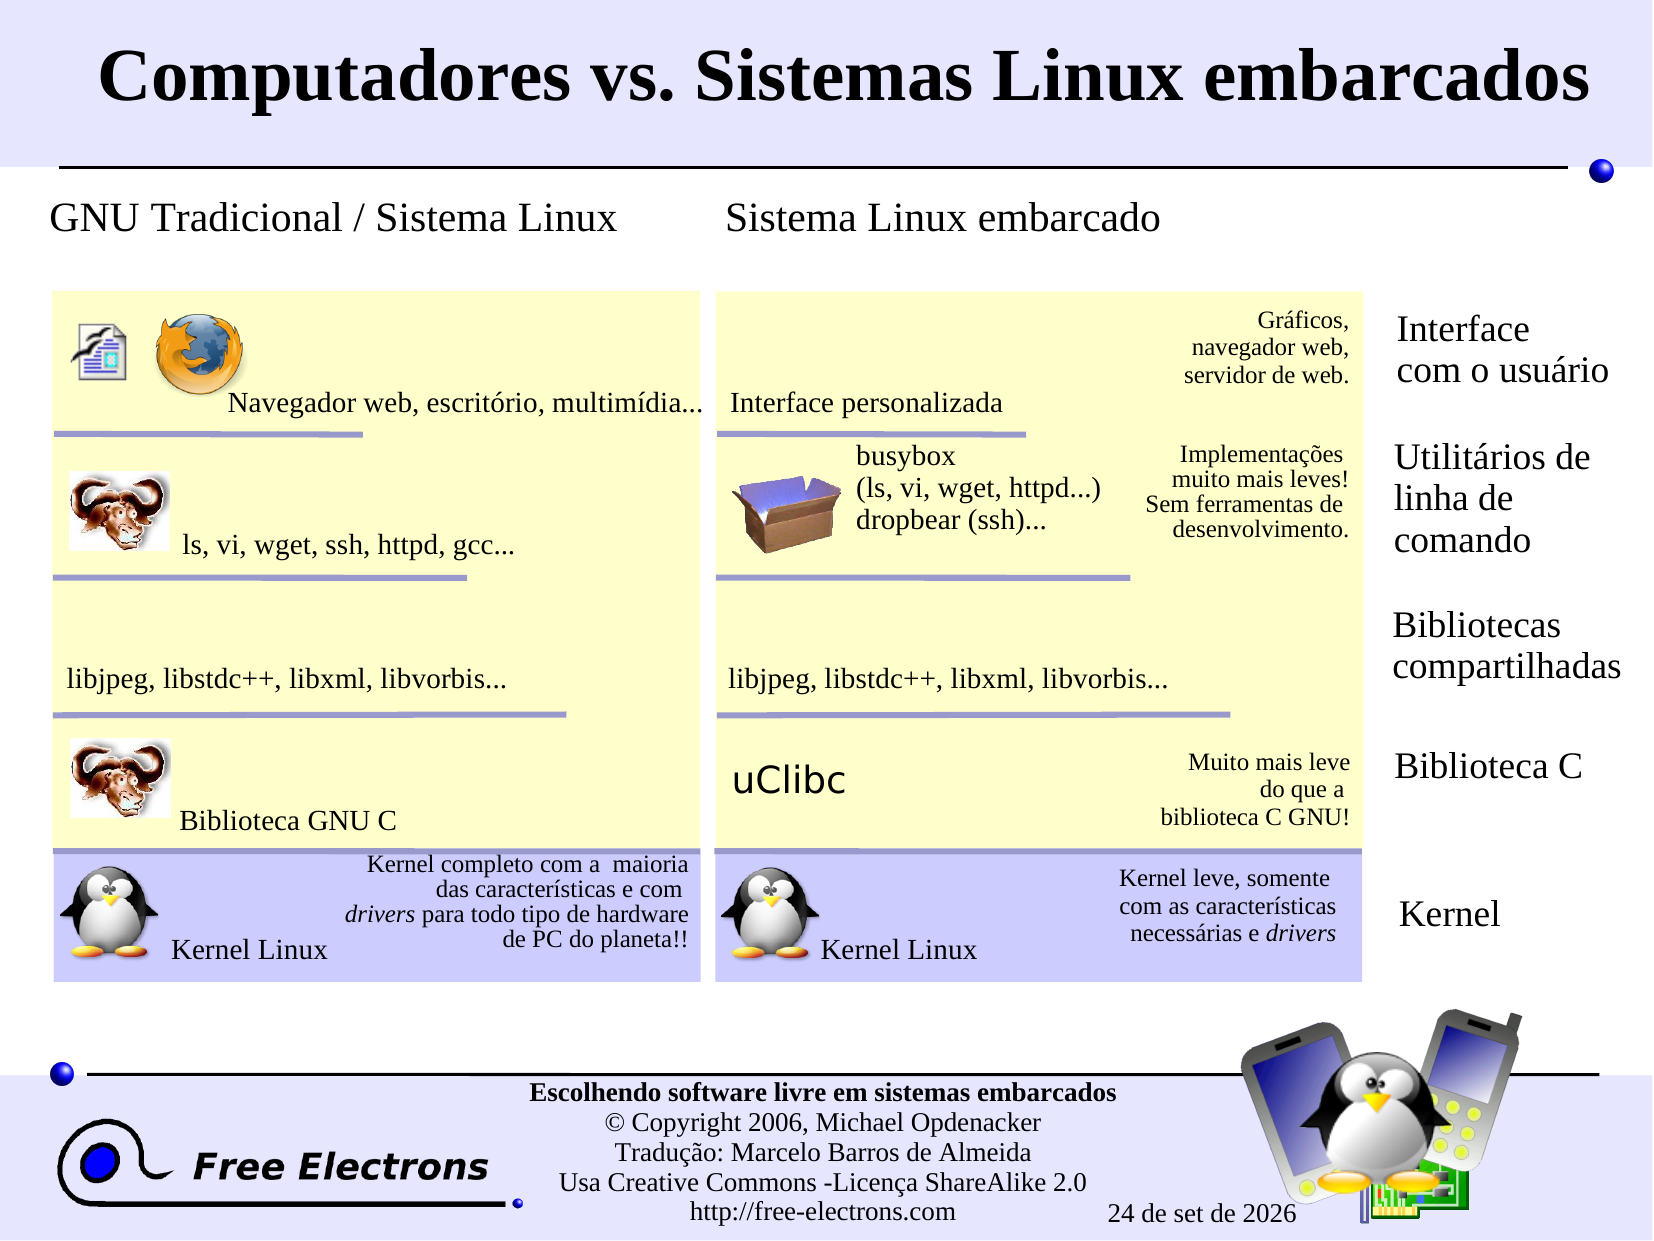

# Computadores vs. Sistemas Linux embarcados
GNU Tradicional / Sistema Linux
Sistema Linux embarcado
Gráficos,
navegador web,
servidor de web.
Interface
com o usuário
Interface personalizada
Navegador web, escritório, multimídia...
Utilitários de linha de comando
busybox
(ls, vi, wget, httpd...)
dropbear (ssh)...
Implementações
muito mais leves!
Sem ferramentas de
desenvolvimento.
ls, vi, wget, ssh, httpd, gcc...
Bibliotecas compartilhadas
libjpeg, libstdc++, libxml, libvorbis...
libjpeg, libstdc++, libxml, libvorbis...
Biblioteca C
Muito mais leve
do que a
biblioteca C GNU!
uClibc
Biblioteca GNU C
Kernel completo com a maioria
das características e com
drivers para todo tipo de hardware
de PC do planeta!!
Kernel leve, somente
com as características
necessárias e drivers
Kernel
Kernel Linux
Kernel Linux